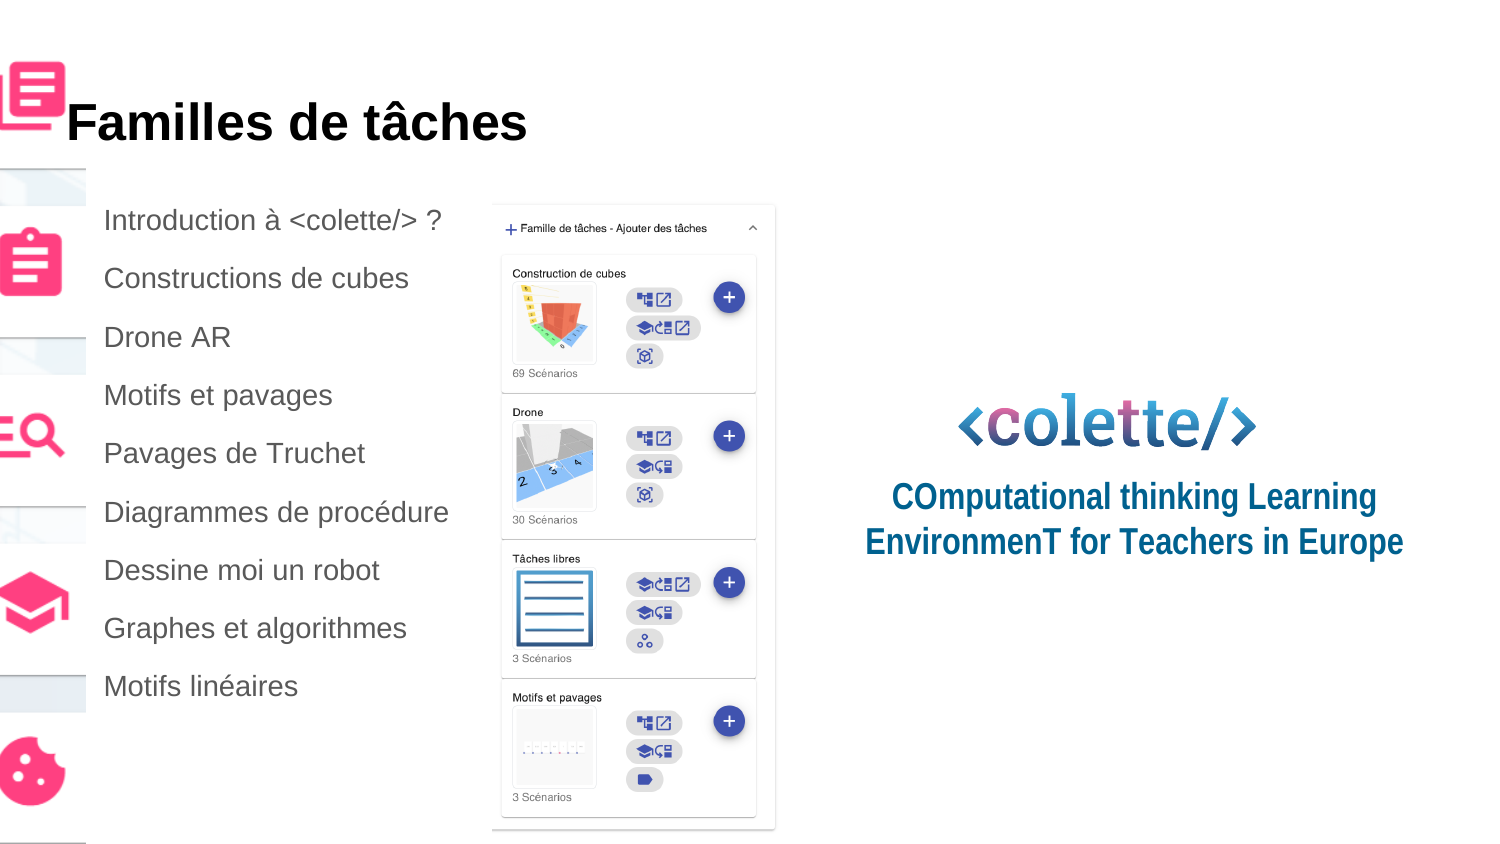

# Familles de tâches
Introduction à <colette/> ?
Constructions de cubes
Drone AR
Motifs et pavages
Pavages de Truchet
Diagrammes de procédure
Dessine moi un robot
Graphes et algorithmes
Motifs linéaires
COmputational thinking Learning EnvironmenT for Teachers in Europe